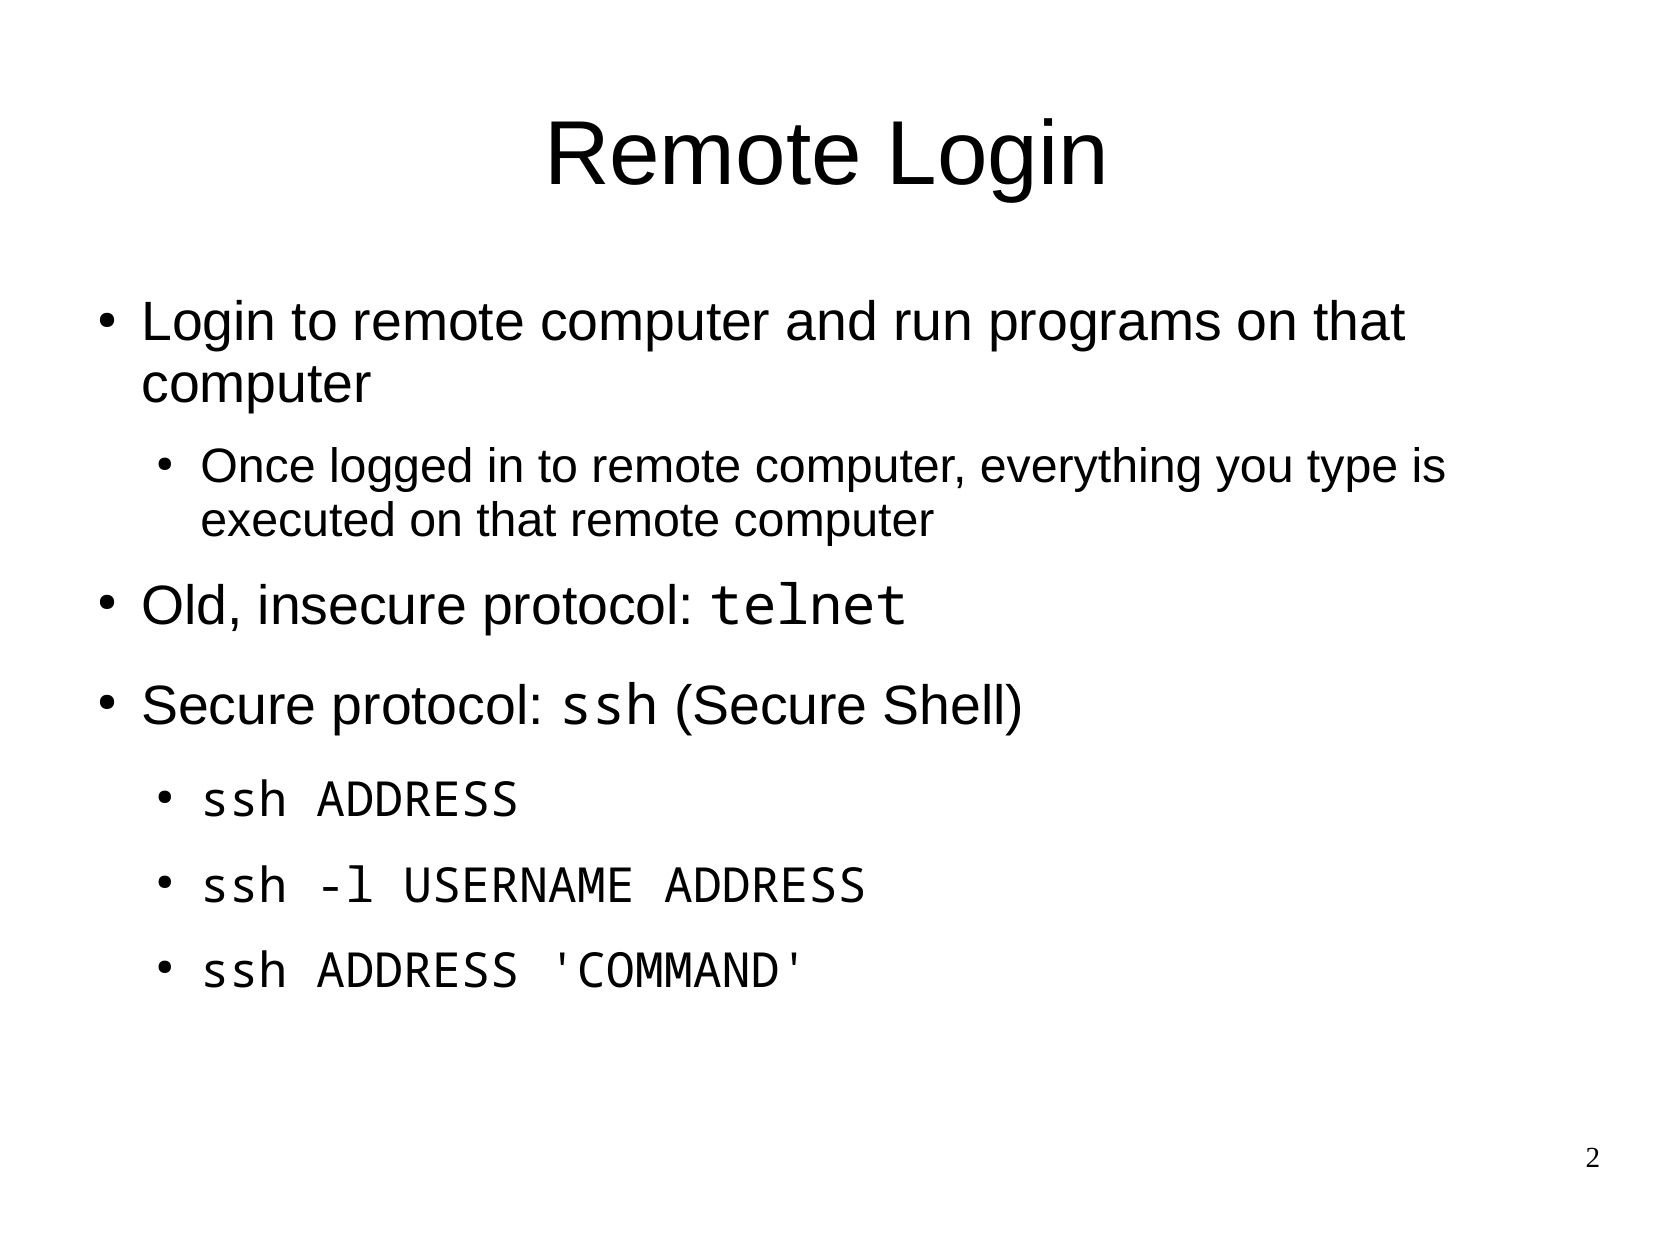

# Remote Login
Login to remote computer and run programs on that computer
Once logged in to remote computer, everything you type is executed on that remote computer
Old, insecure protocol: telnet
Secure protocol: ssh (Secure Shell)
ssh ADDRESS
ssh -l USERNAME ADDRESS
ssh ADDRESS 'COMMAND'
2